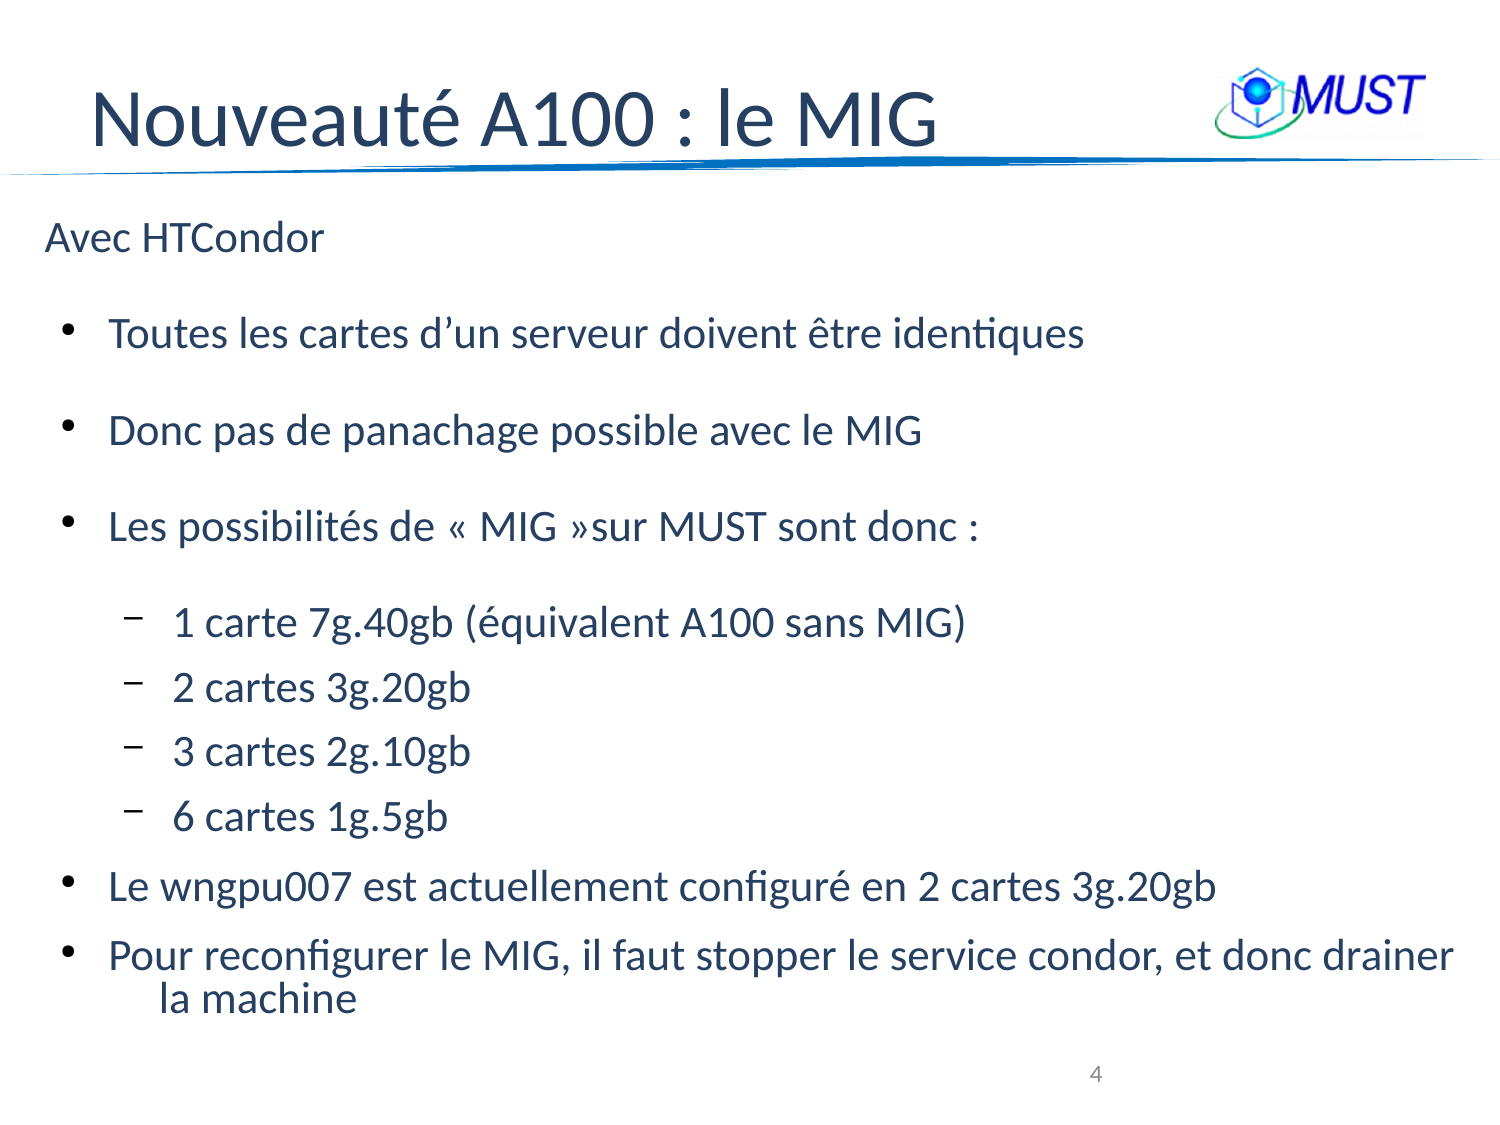

# Nouveauté A100 : le MIG
Avec HTCondor
Toutes les cartes d’un serveur doivent être identiques
Donc pas de panachage possible avec le MIG
Les possibilités de « MIG »sur MUST sont donc :
1 carte 7g.40gb (équivalent A100 sans MIG)
2 cartes 3g.20gb
3 cartes 2g.10gb
6 cartes 1g.5gb
Le wngpu007 est actuellement configuré en 2 cartes 3g.20gb
Pour reconfigurer le MIG, il faut stopper le service condor, et donc drainer la machine